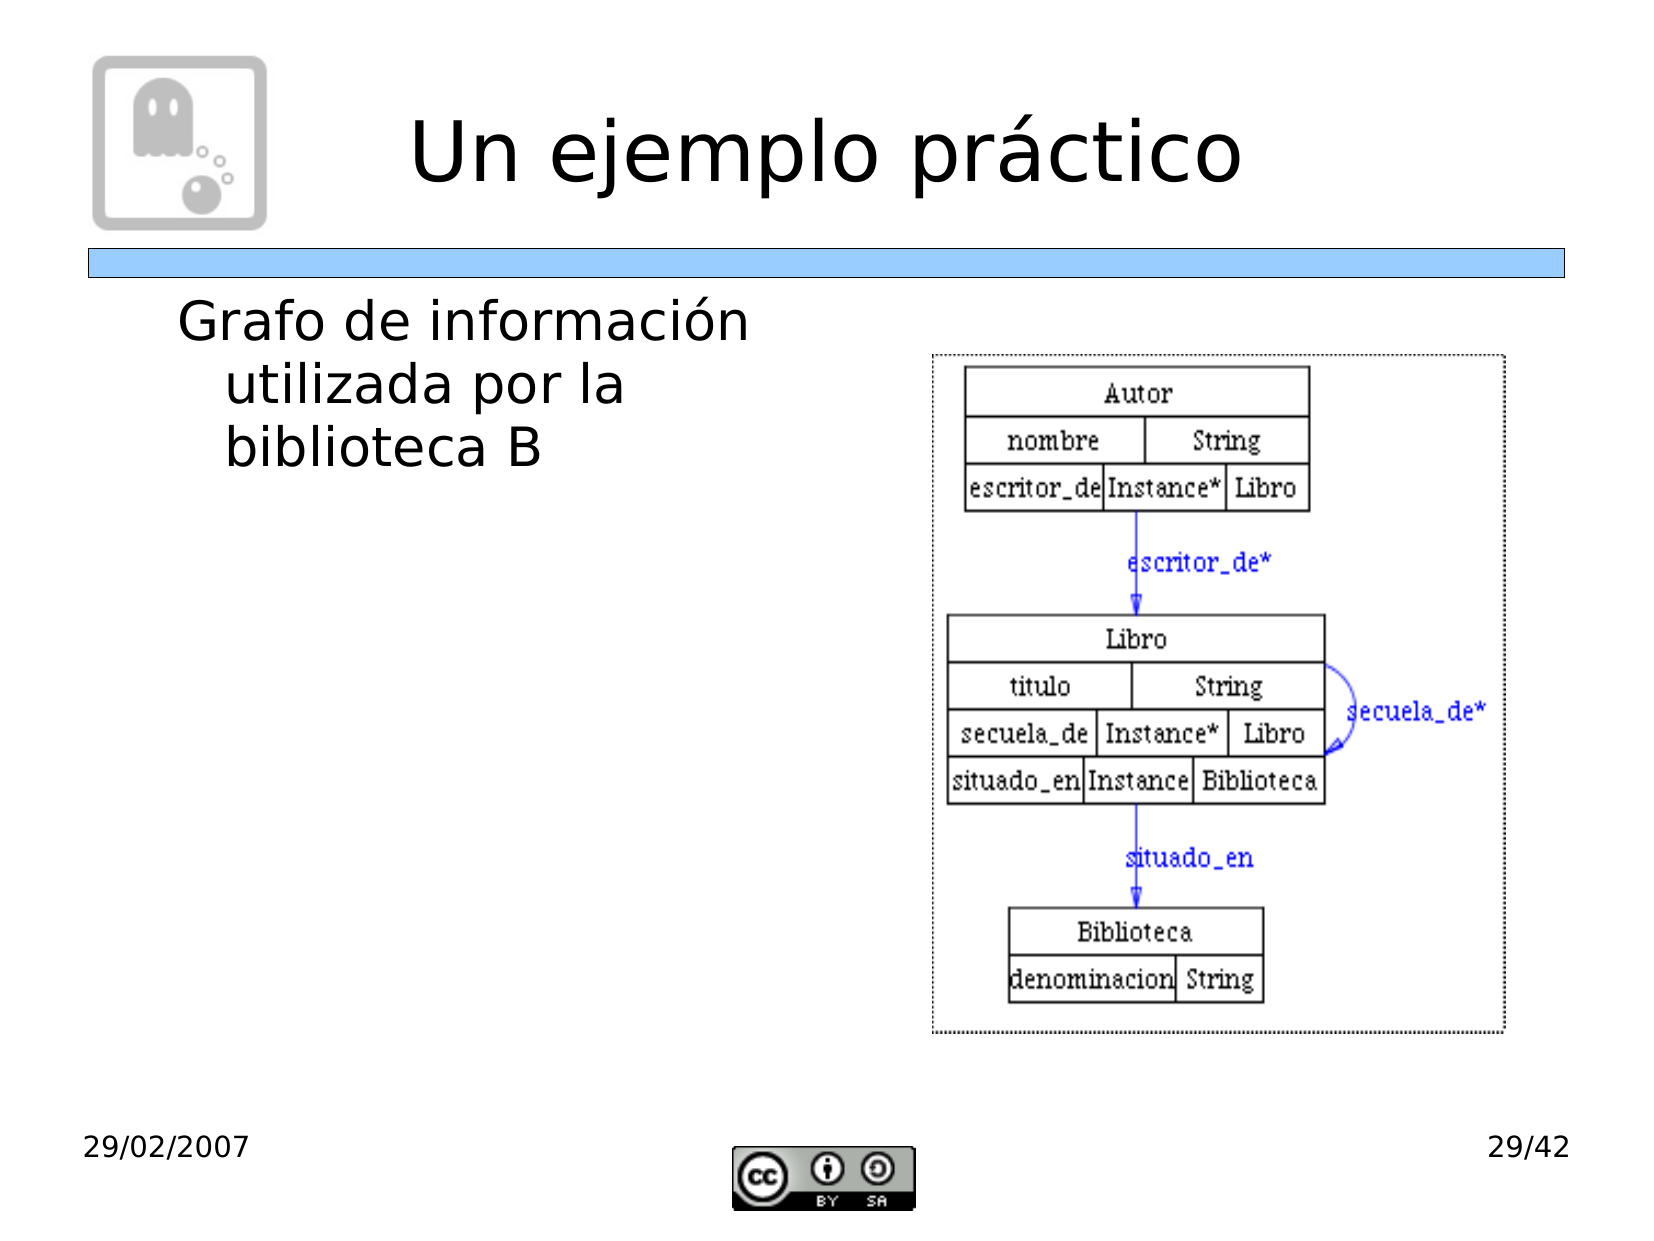

# Un ejemplo práctico
Grafo de información utilizada por la biblioteca B